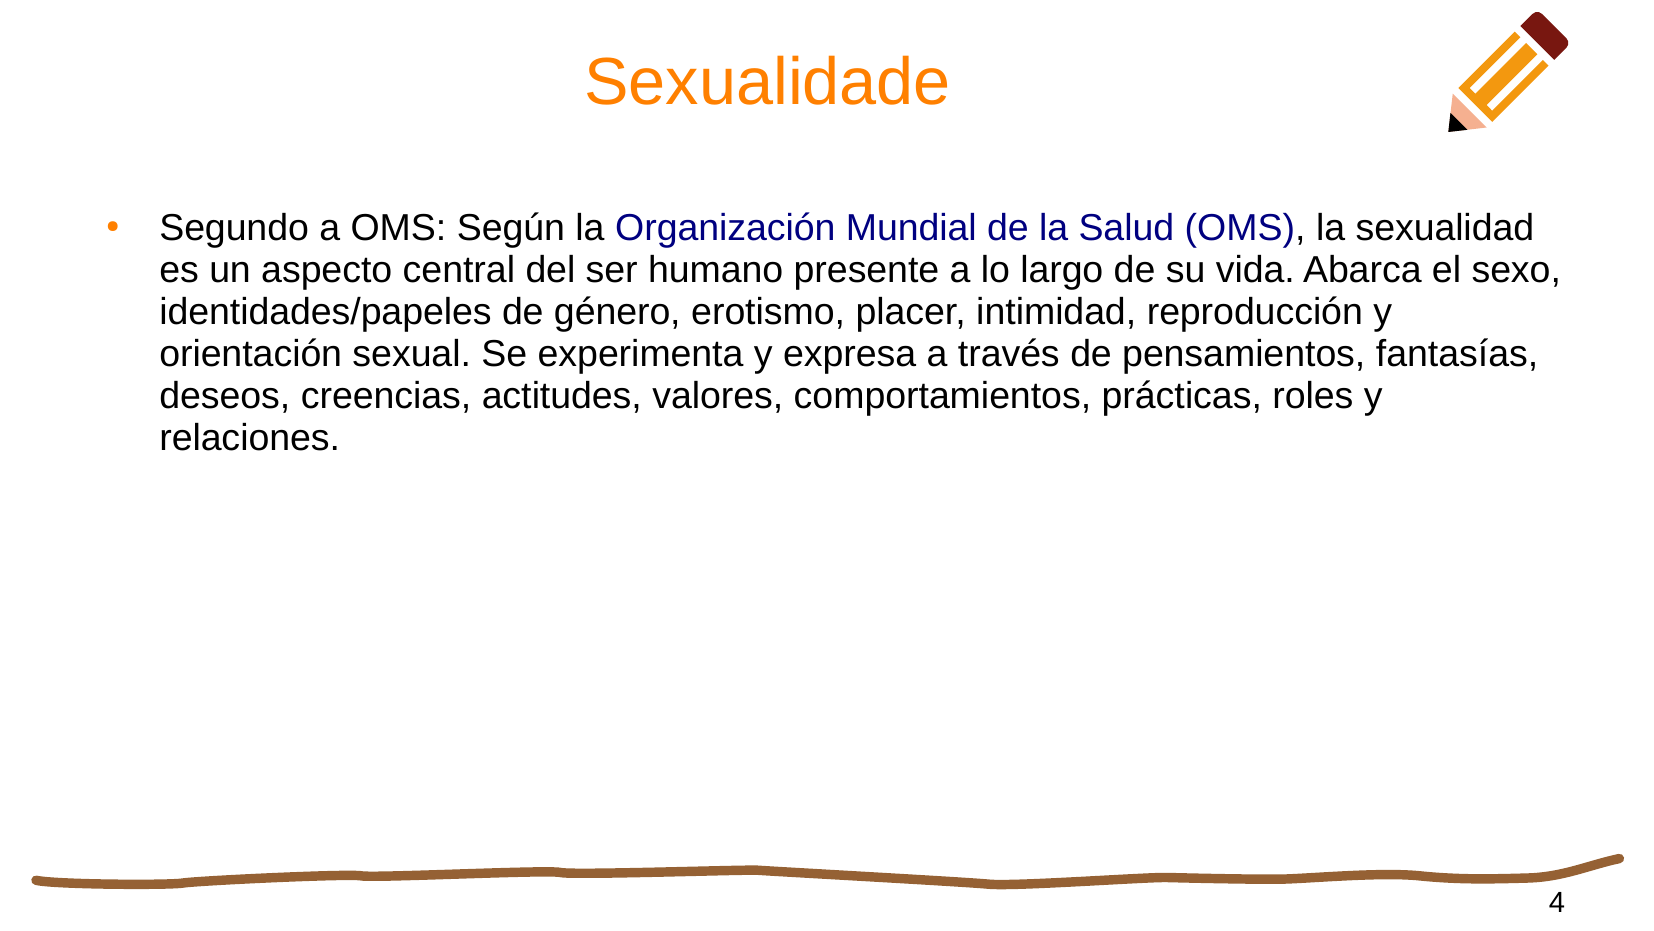

# Sexualidade
Segundo a OMS: Según la Organización Mundial de la Salud (OMS), la sexualidad es un aspecto central del ser humano presente a lo largo de su vida. Abarca el sexo, identidades/papeles de género, erotismo, placer, intimidad, reproducción y orientación sexual. Se experimenta y expresa a través de pensamientos, fantasías, deseos, creencias, actitudes, valores, comportamientos, prácticas, roles y relaciones.
4